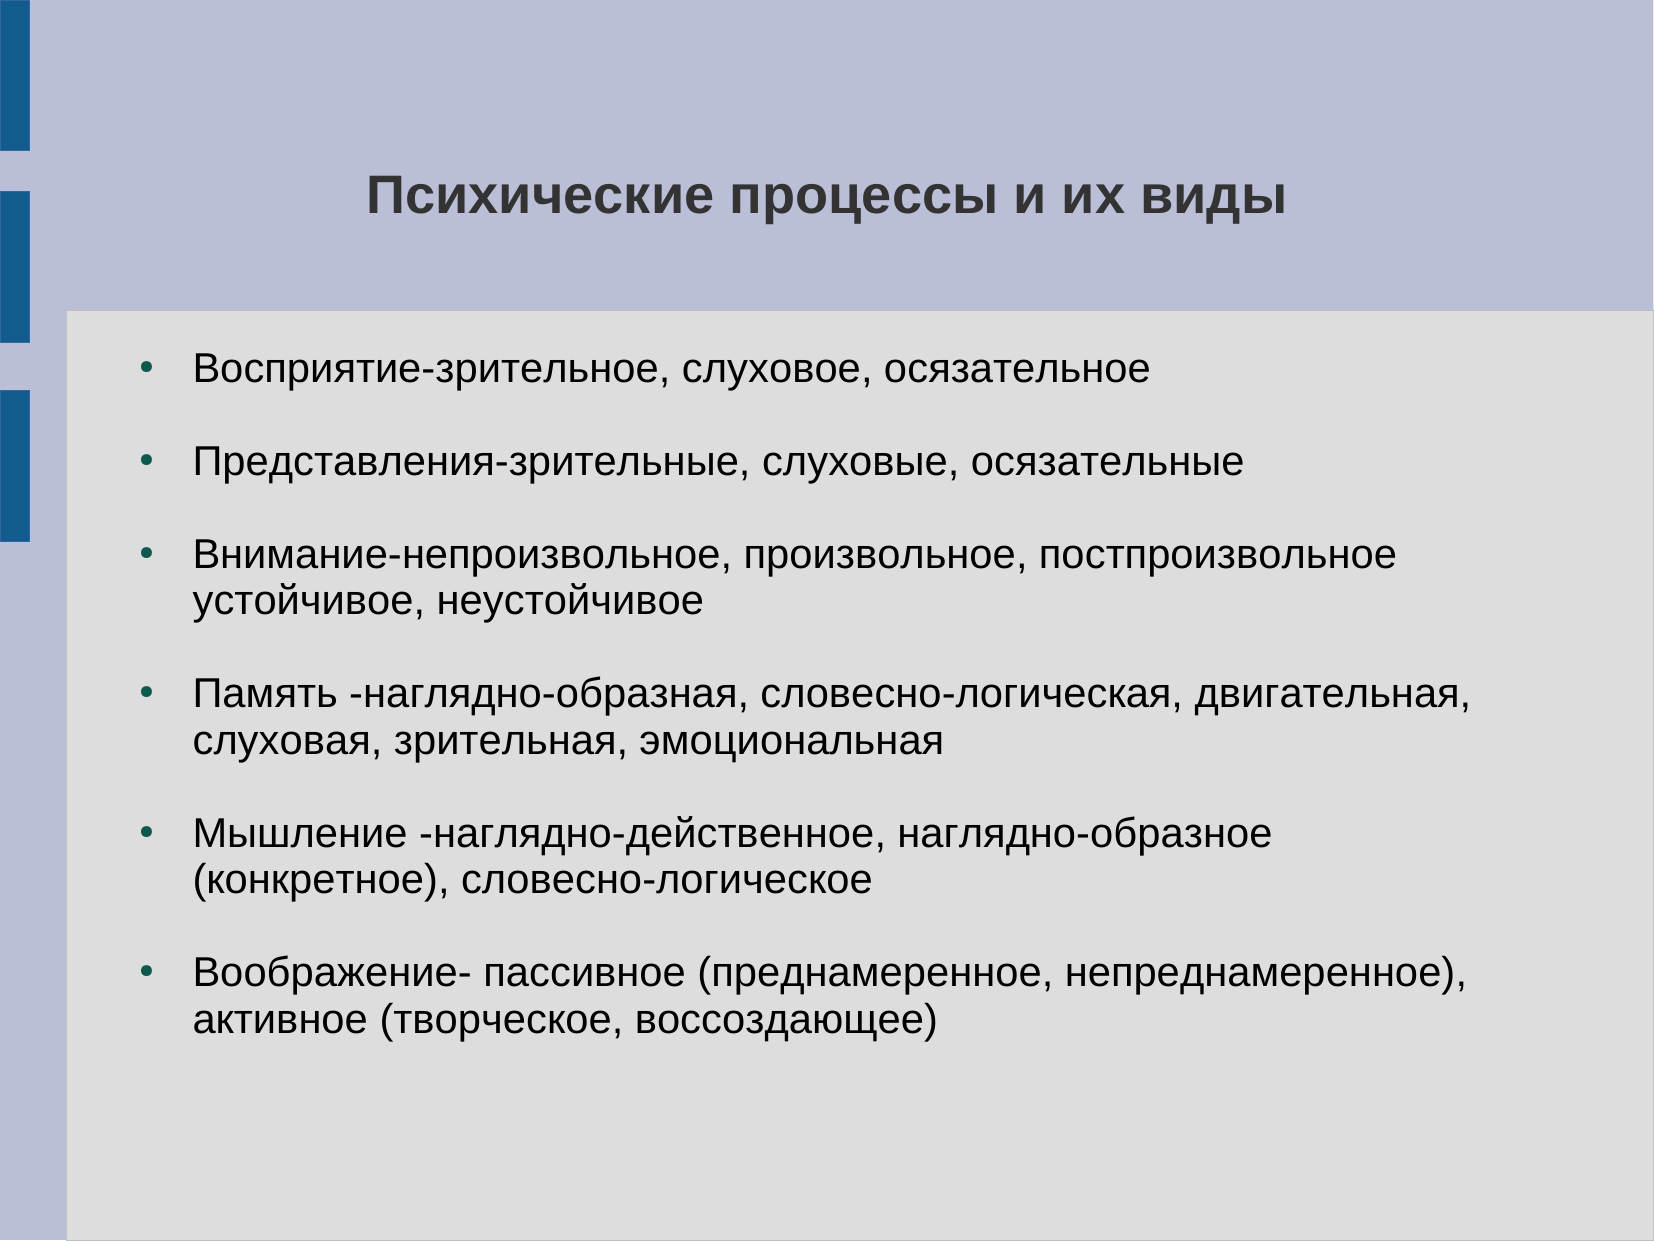

# Психические процессы и их виды
Восприятие-зрительное, слуховое, осязательное
Представления-зрительные, слуховые, осязательные
Внимание-непроизвольное, произвольное, постпроизвольное устойчивое, неустойчивое
Память -наглядно-образная, словесно-логическая, двигательная, слуховая, зрительная, эмоциональная
Мышление -наглядно-действенное, наглядно-образное (конкретное), словесно-логическое
Воображение- пассивное (преднамеренное, непреднамеренное), активное (творческое, воссоздающее)